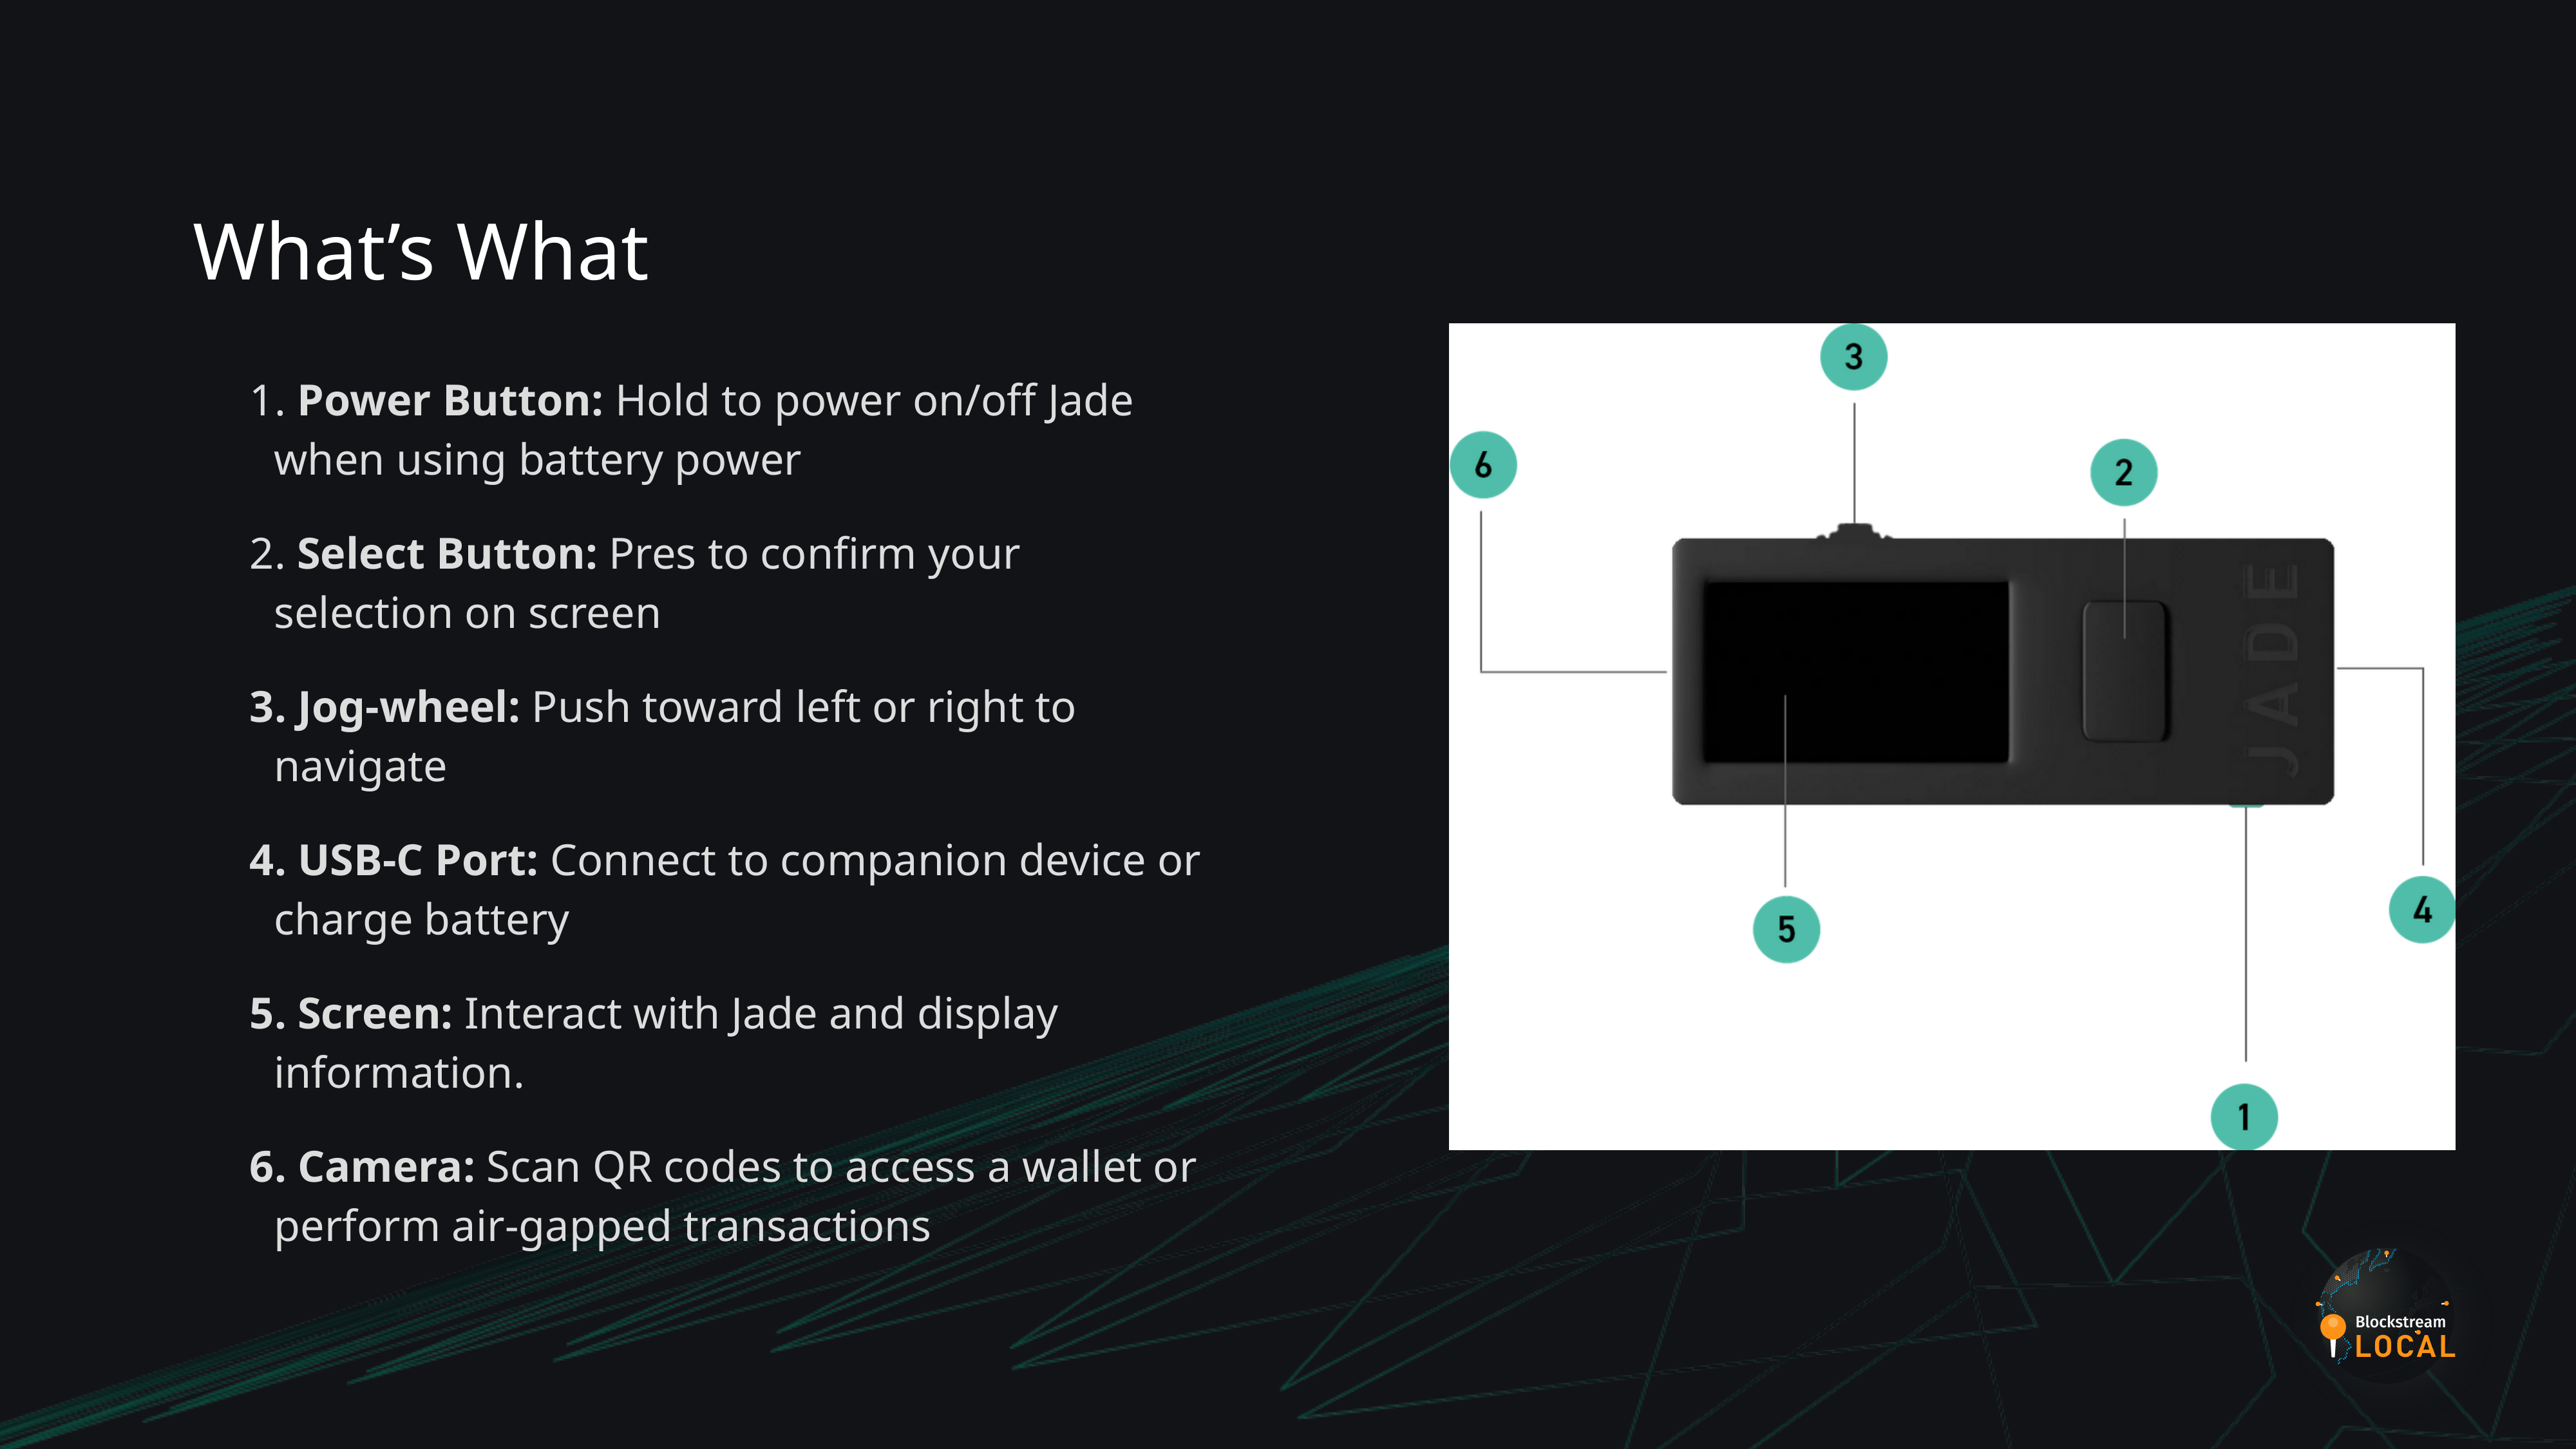

# What’s What
 Power Button: Hold to power on/off Jade when using battery power
 Select Button: Pres to confirm your selection on screen
 Jog-wheel: Push toward left or right to navigate
 USB-C Port: Connect to companion device or charge battery
 Screen: Interact with Jade and display information.
 Camera: Scan QR codes to access a wallet or perform air-gapped transactions